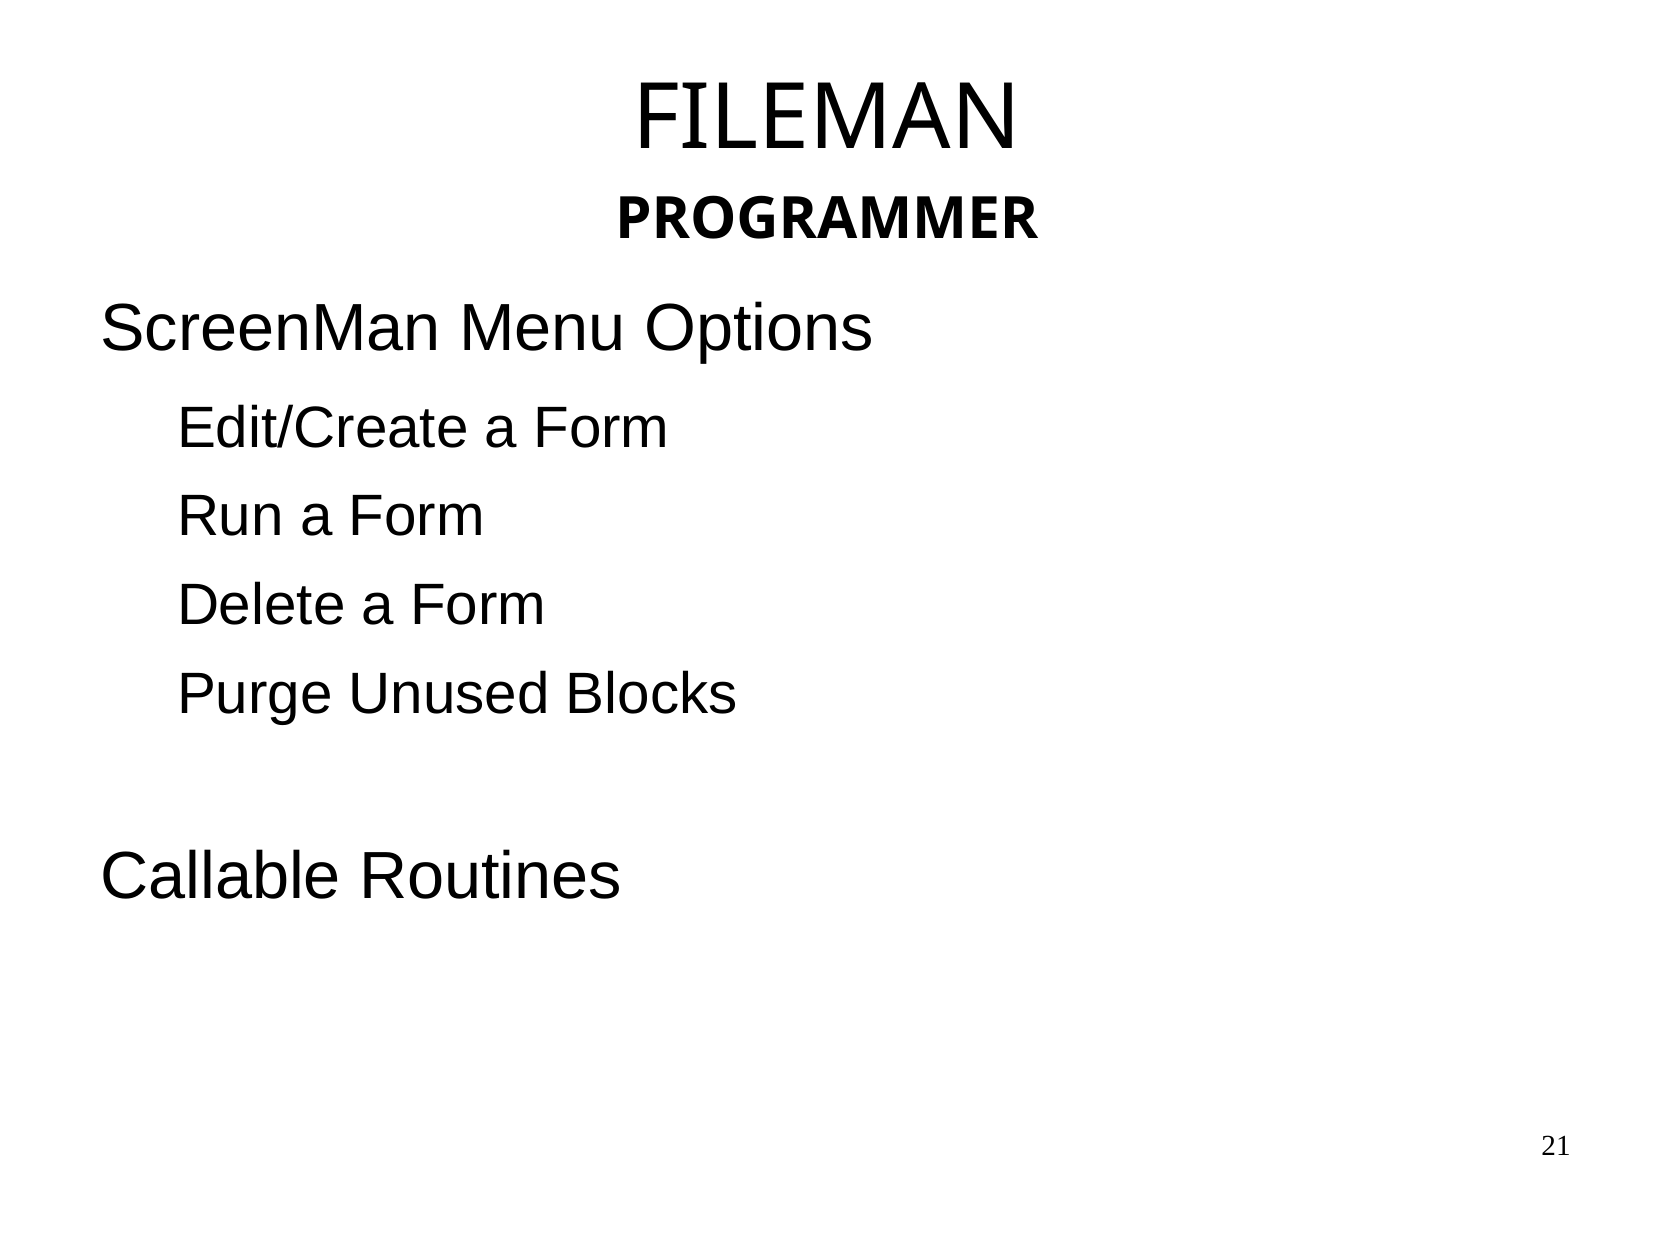

# FILEMAN PROGRAMMER
ScreenMan Menu Options
Edit/Create a Form
Run a Form
Delete a Form
Purge Unused Blocks
Callable Routines
21